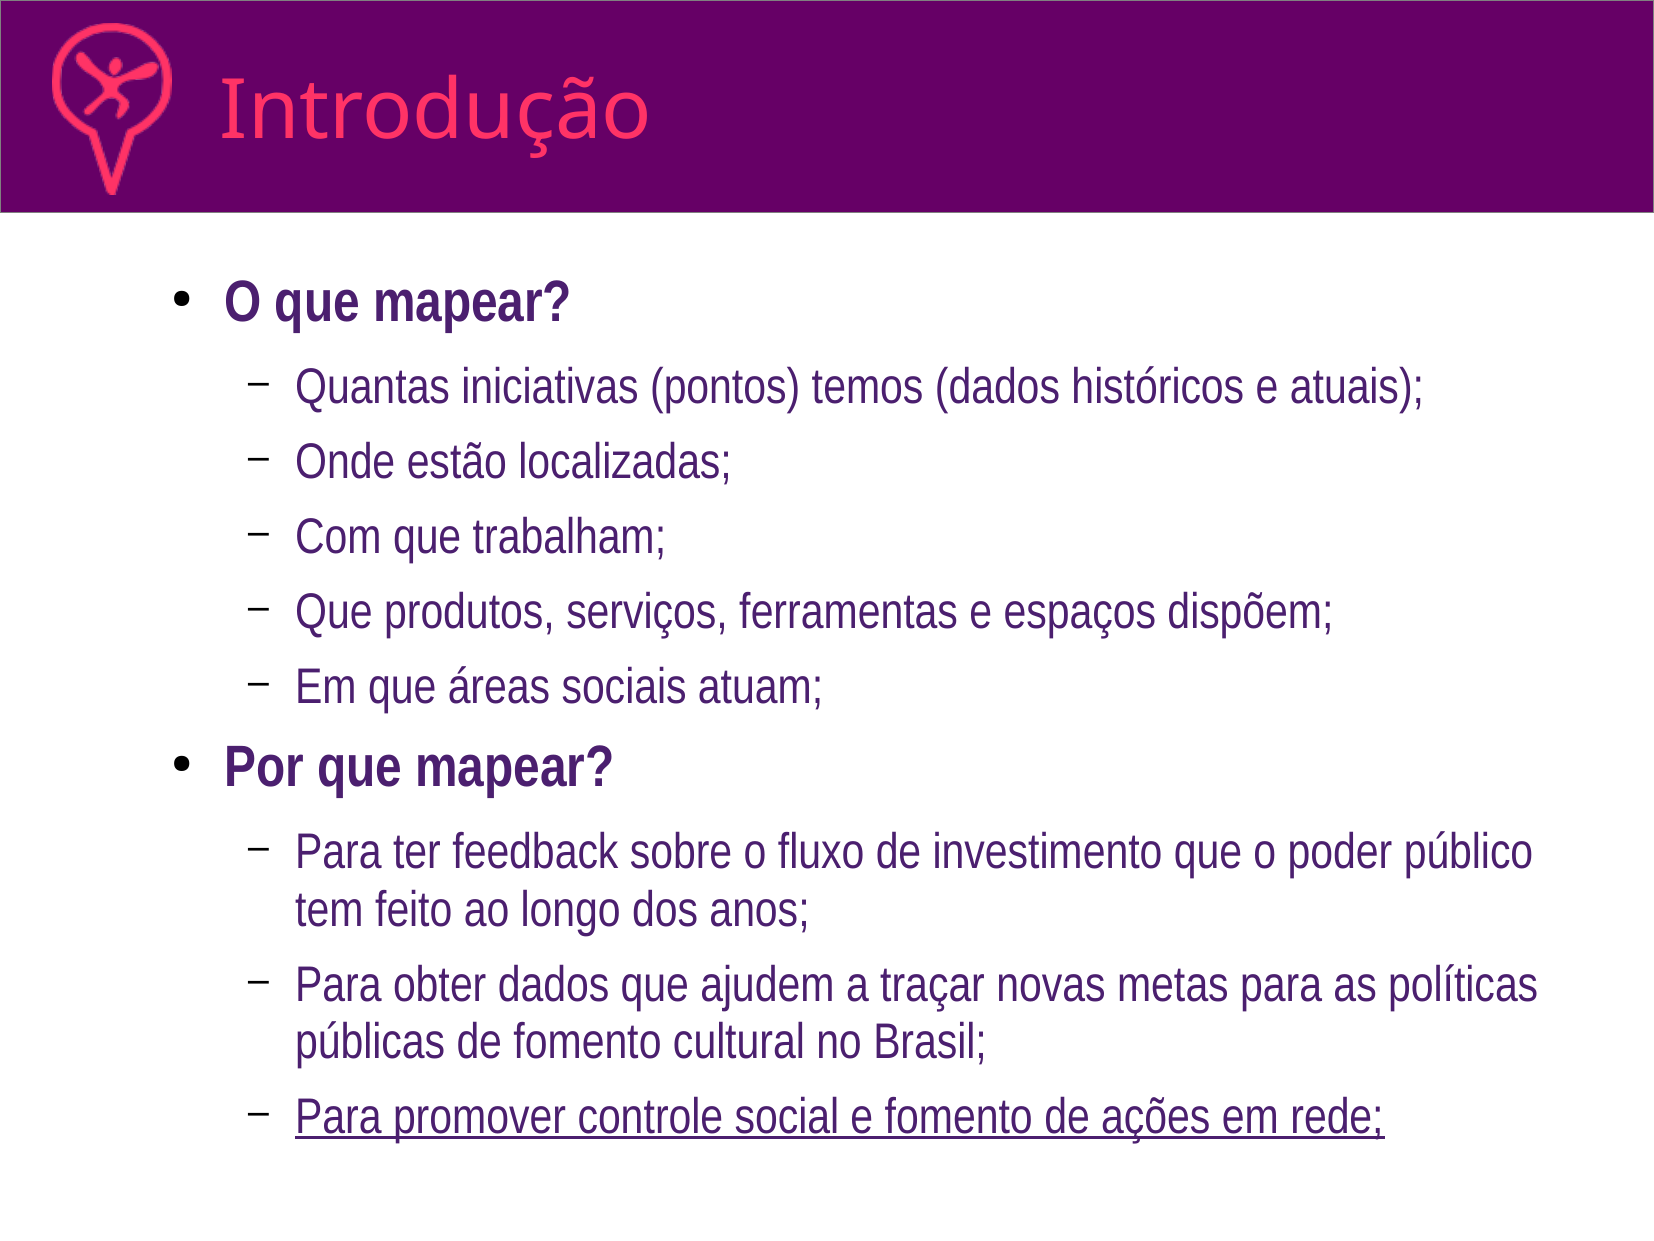

Introdução
#
O que mapear?
Quantas iniciativas (pontos) temos (dados históricos e atuais);
Onde estão localizadas;
Com que trabalham;
Que produtos, serviços, ferramentas e espaços dispõem;
Em que áreas sociais atuam;
Por que mapear?
Para ter feedback sobre o fluxo de investimento que o poder público tem feito ao longo dos anos;
Para obter dados que ajudem a traçar novas metas para as políticas públicas de fomento cultural no Brasil;
Para promover controle social e fomento de ações em rede;